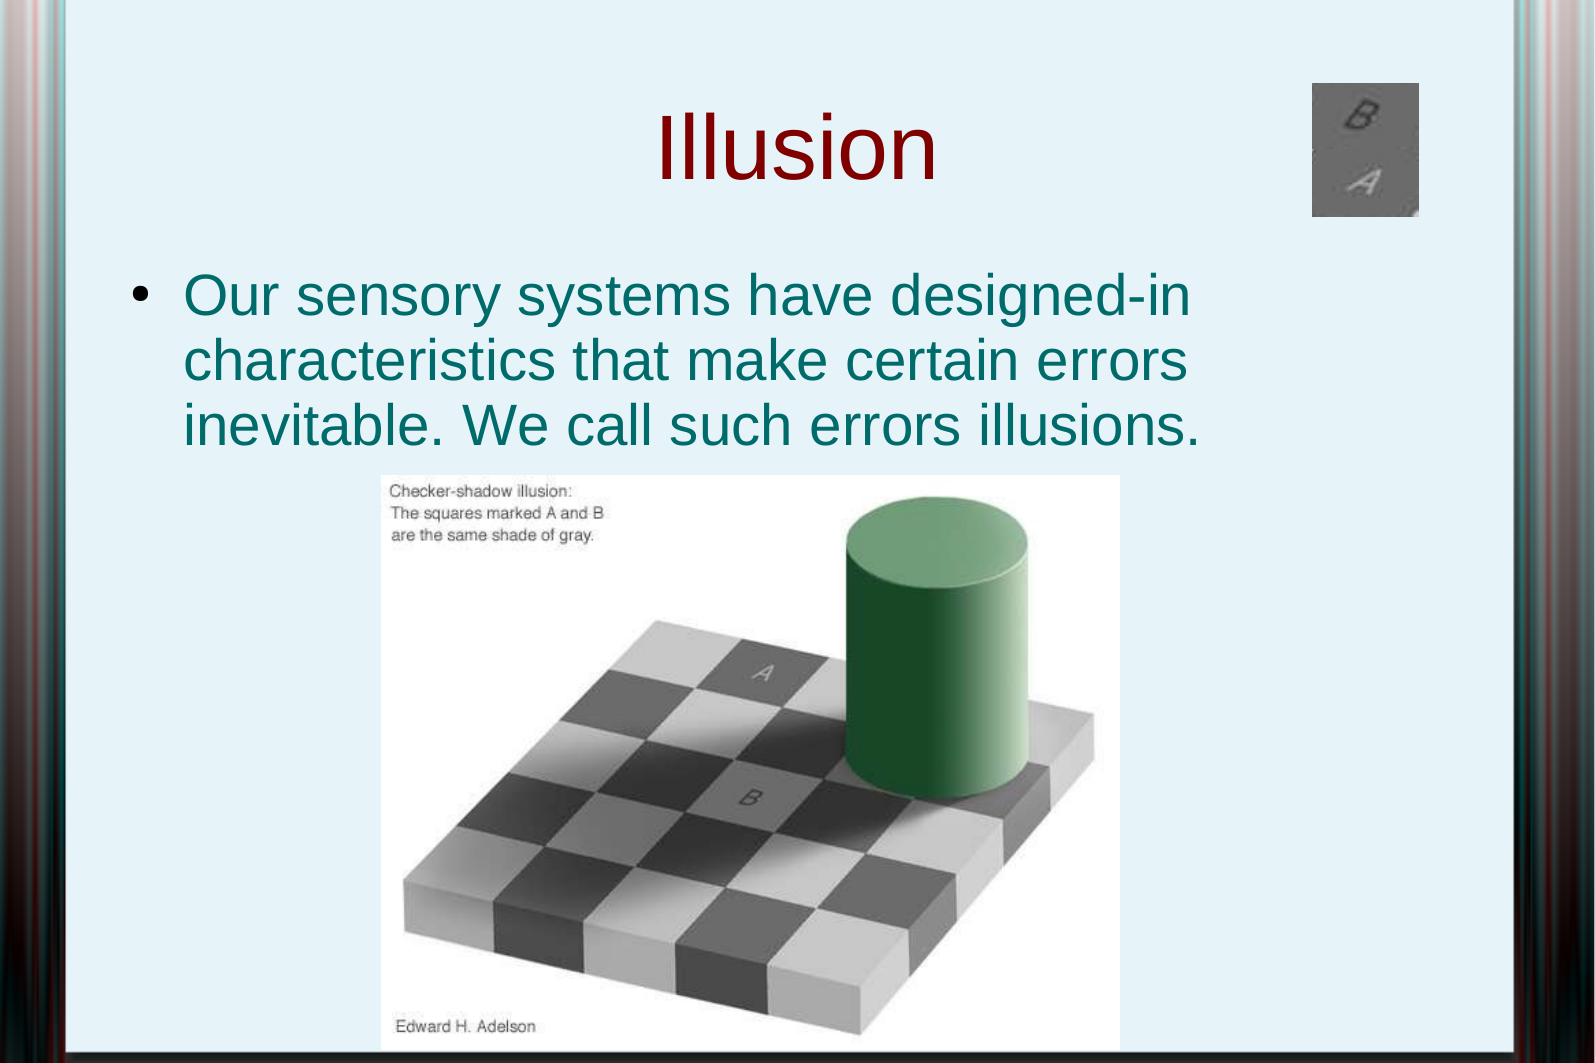

# Illusion
Our sensory systems have designed-in
characteristics that make certain errors inevitable. We call such errors illusions.